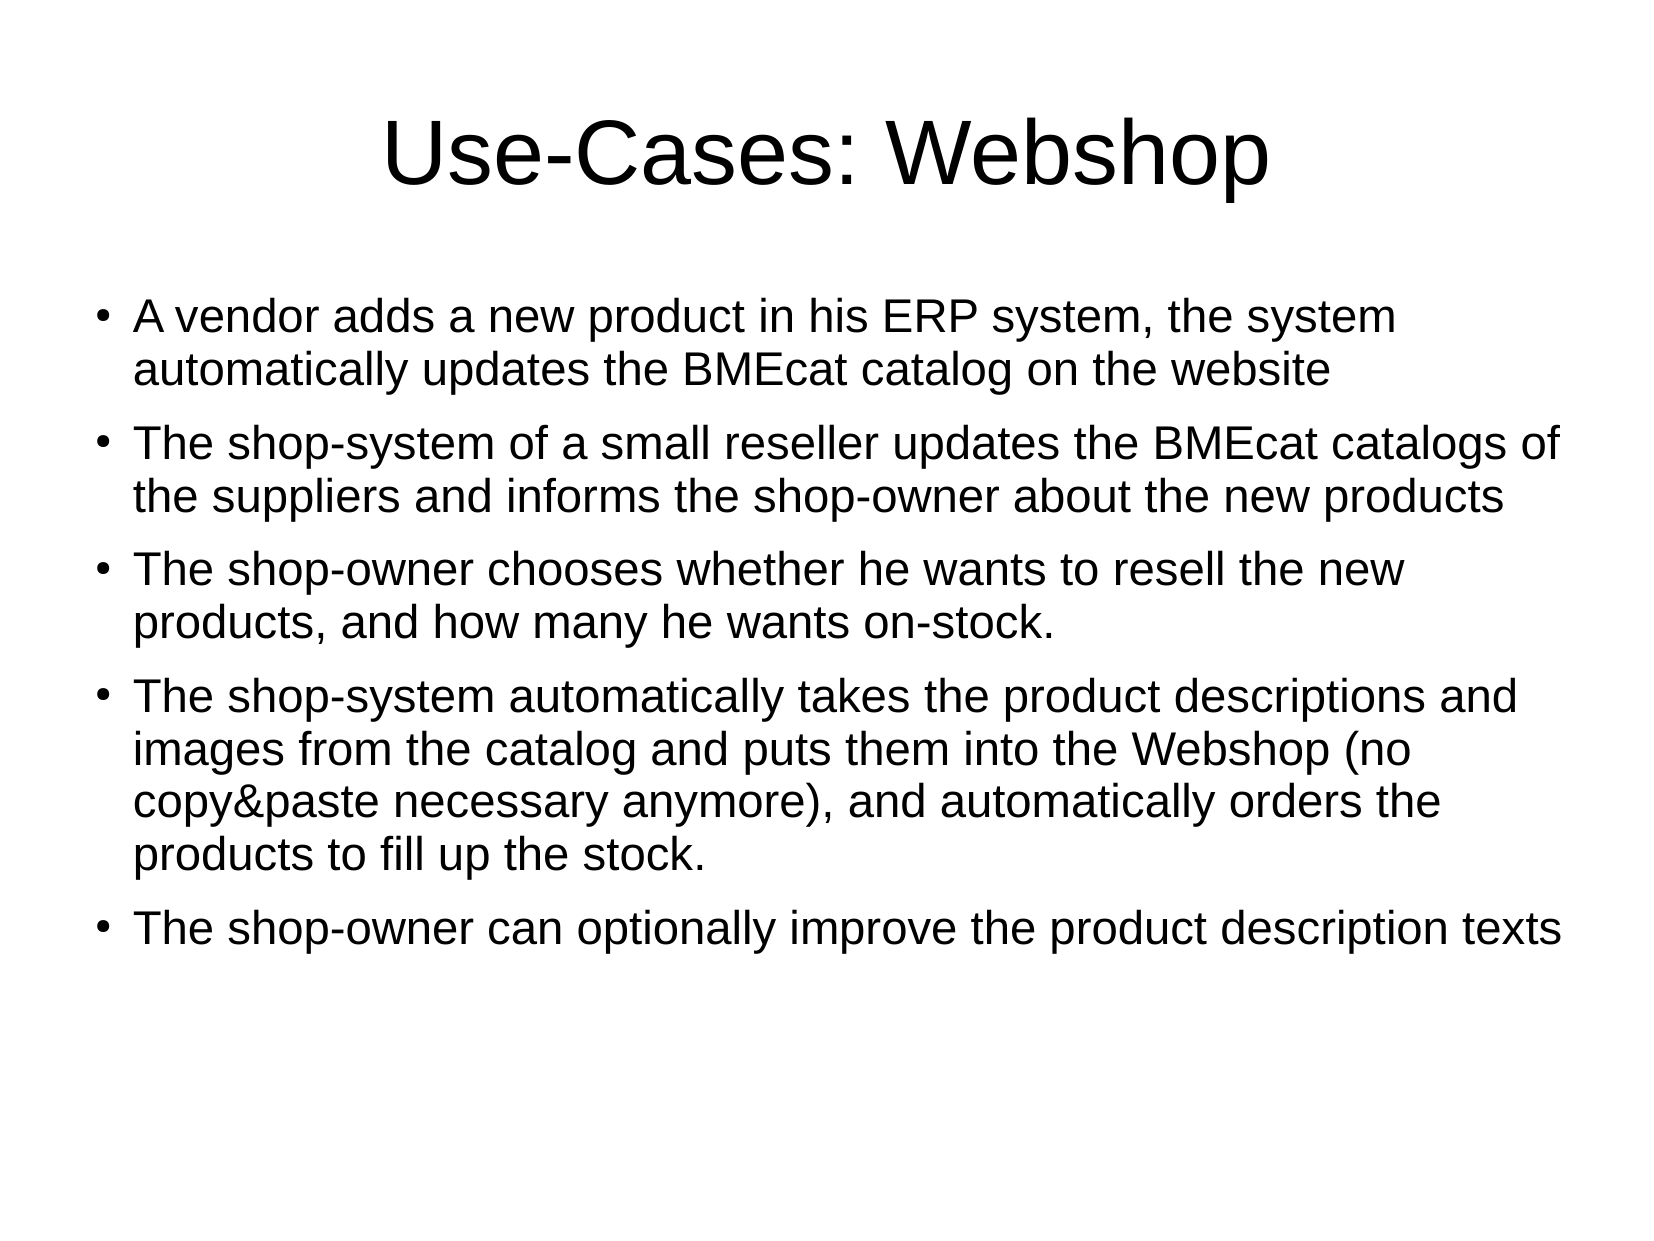

# Use-Cases: Webshop
A vendor adds a new product in his ERP system, the system automatically updates the BMEcat catalog on the website
The shop-system of a small reseller updates the BMEcat catalogs of the suppliers and informs the shop-owner about the new products
The shop-owner chooses whether he wants to resell the new products, and how many he wants on-stock.
The shop-system automatically takes the product descriptions and images from the catalog and puts them into the Webshop (no copy&paste necessary anymore), and automatically orders the products to fill up the stock.
The shop-owner can optionally improve the product description texts